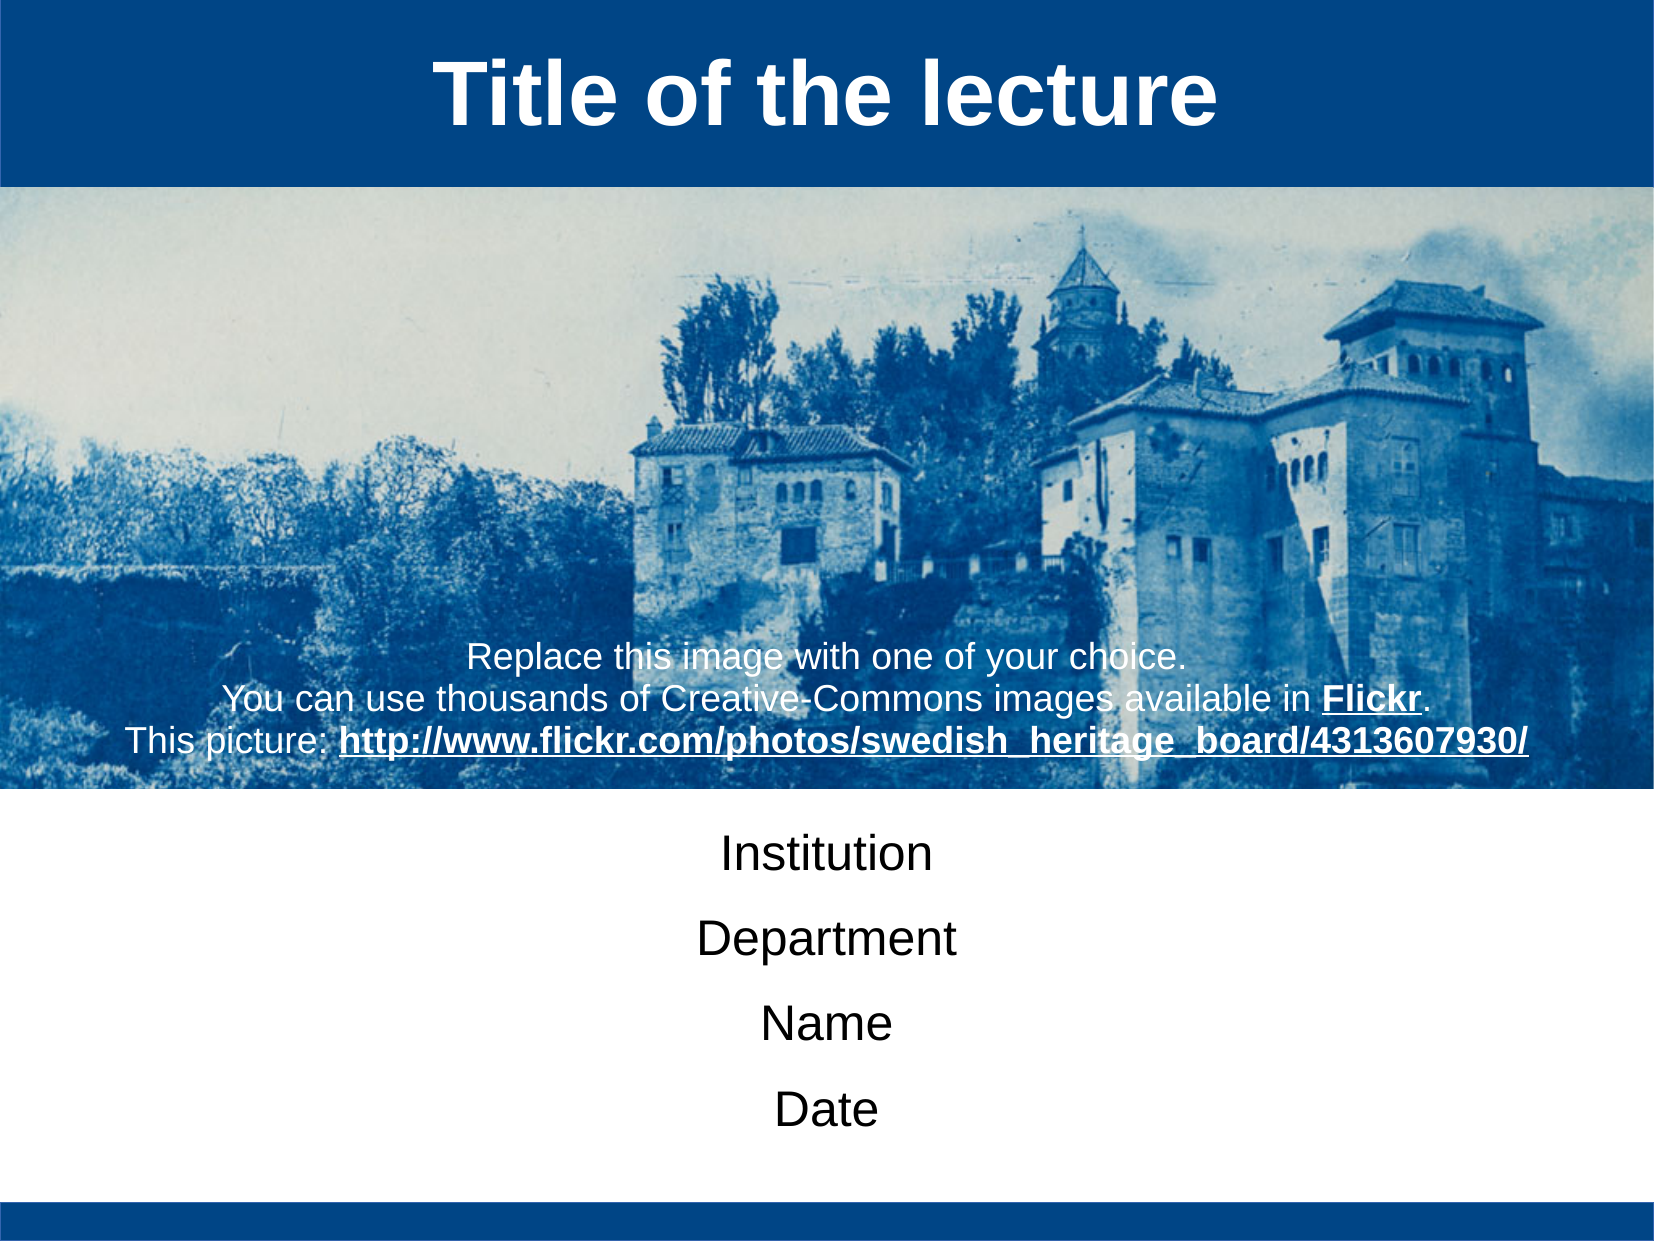

# Title of the lecture
Replace this image with one of your choice.
You can use thousands of Creative-Commons images available in Flickr.
This picture: http://www.flickr.com/photos/swedish_heritage_board/4313607930/
Institution
Department
Name
Date